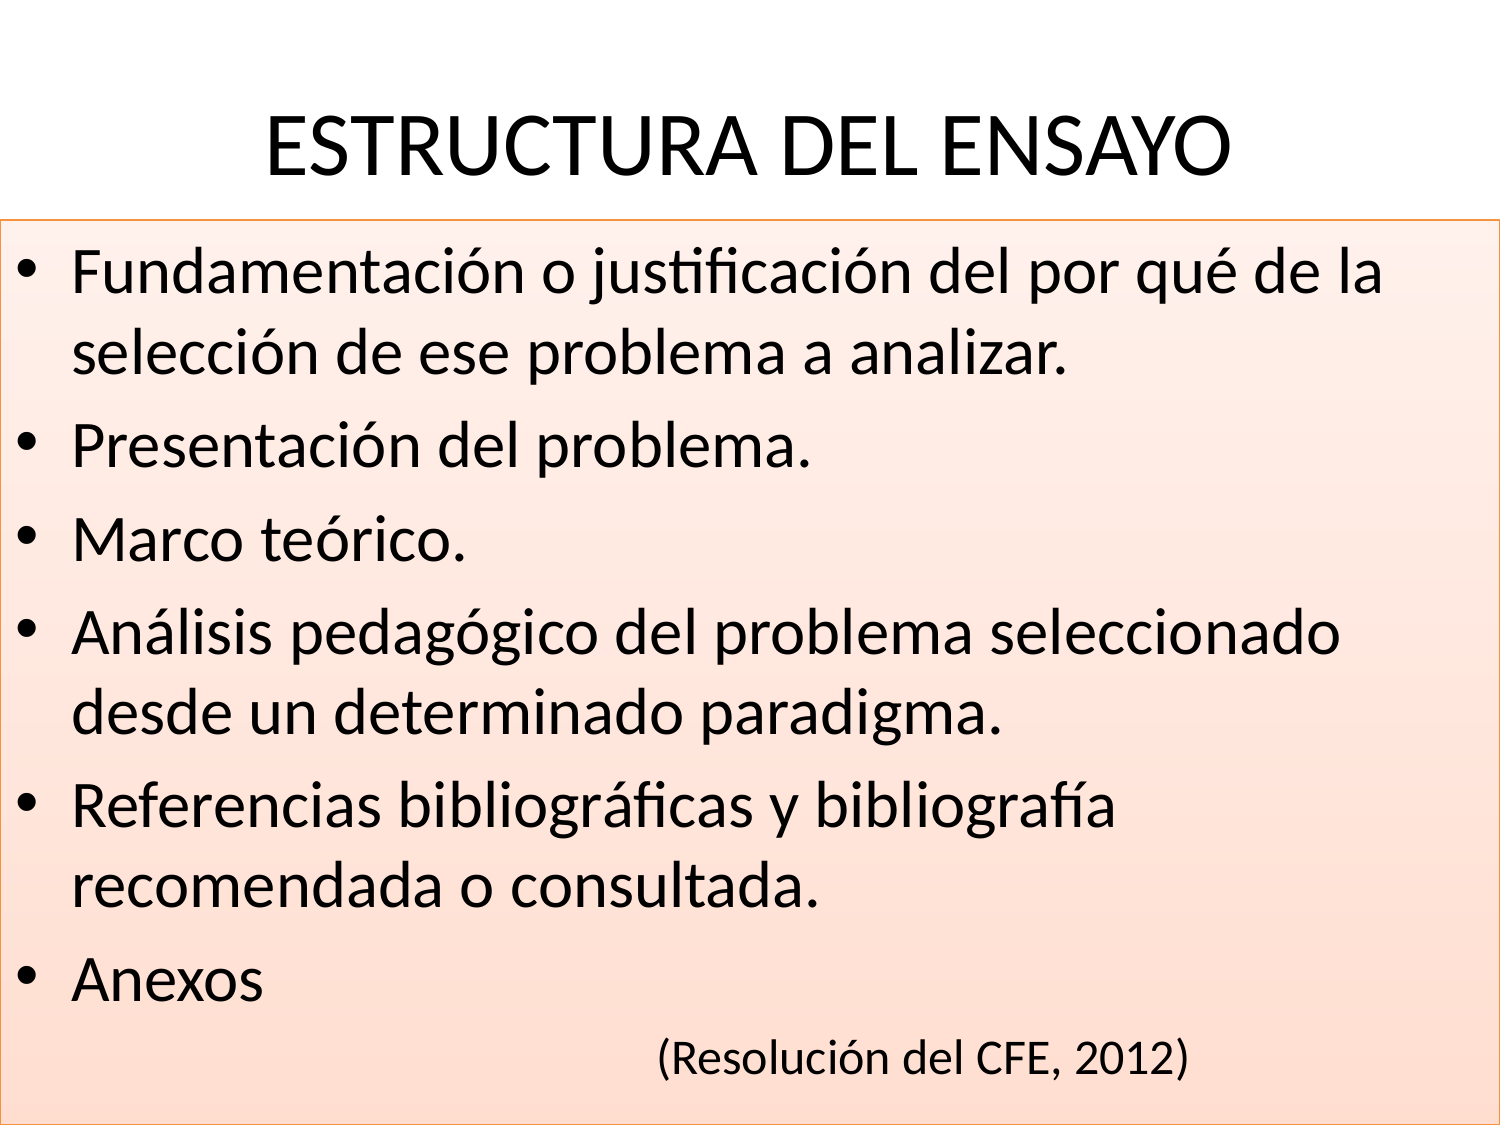

ESTRUCTURA DEL ENSAYO
Fundamentación o justificación del por qué de la selección de ese problema a analizar.
Presentación del problema.
Marco teórico.
Análisis pedagógico del problema seleccionado desde un determinado paradigma.
Referencias bibliográficas y bibliografía recomendada o consultada.
Anexos
 (Resolución del CFE, 2012)